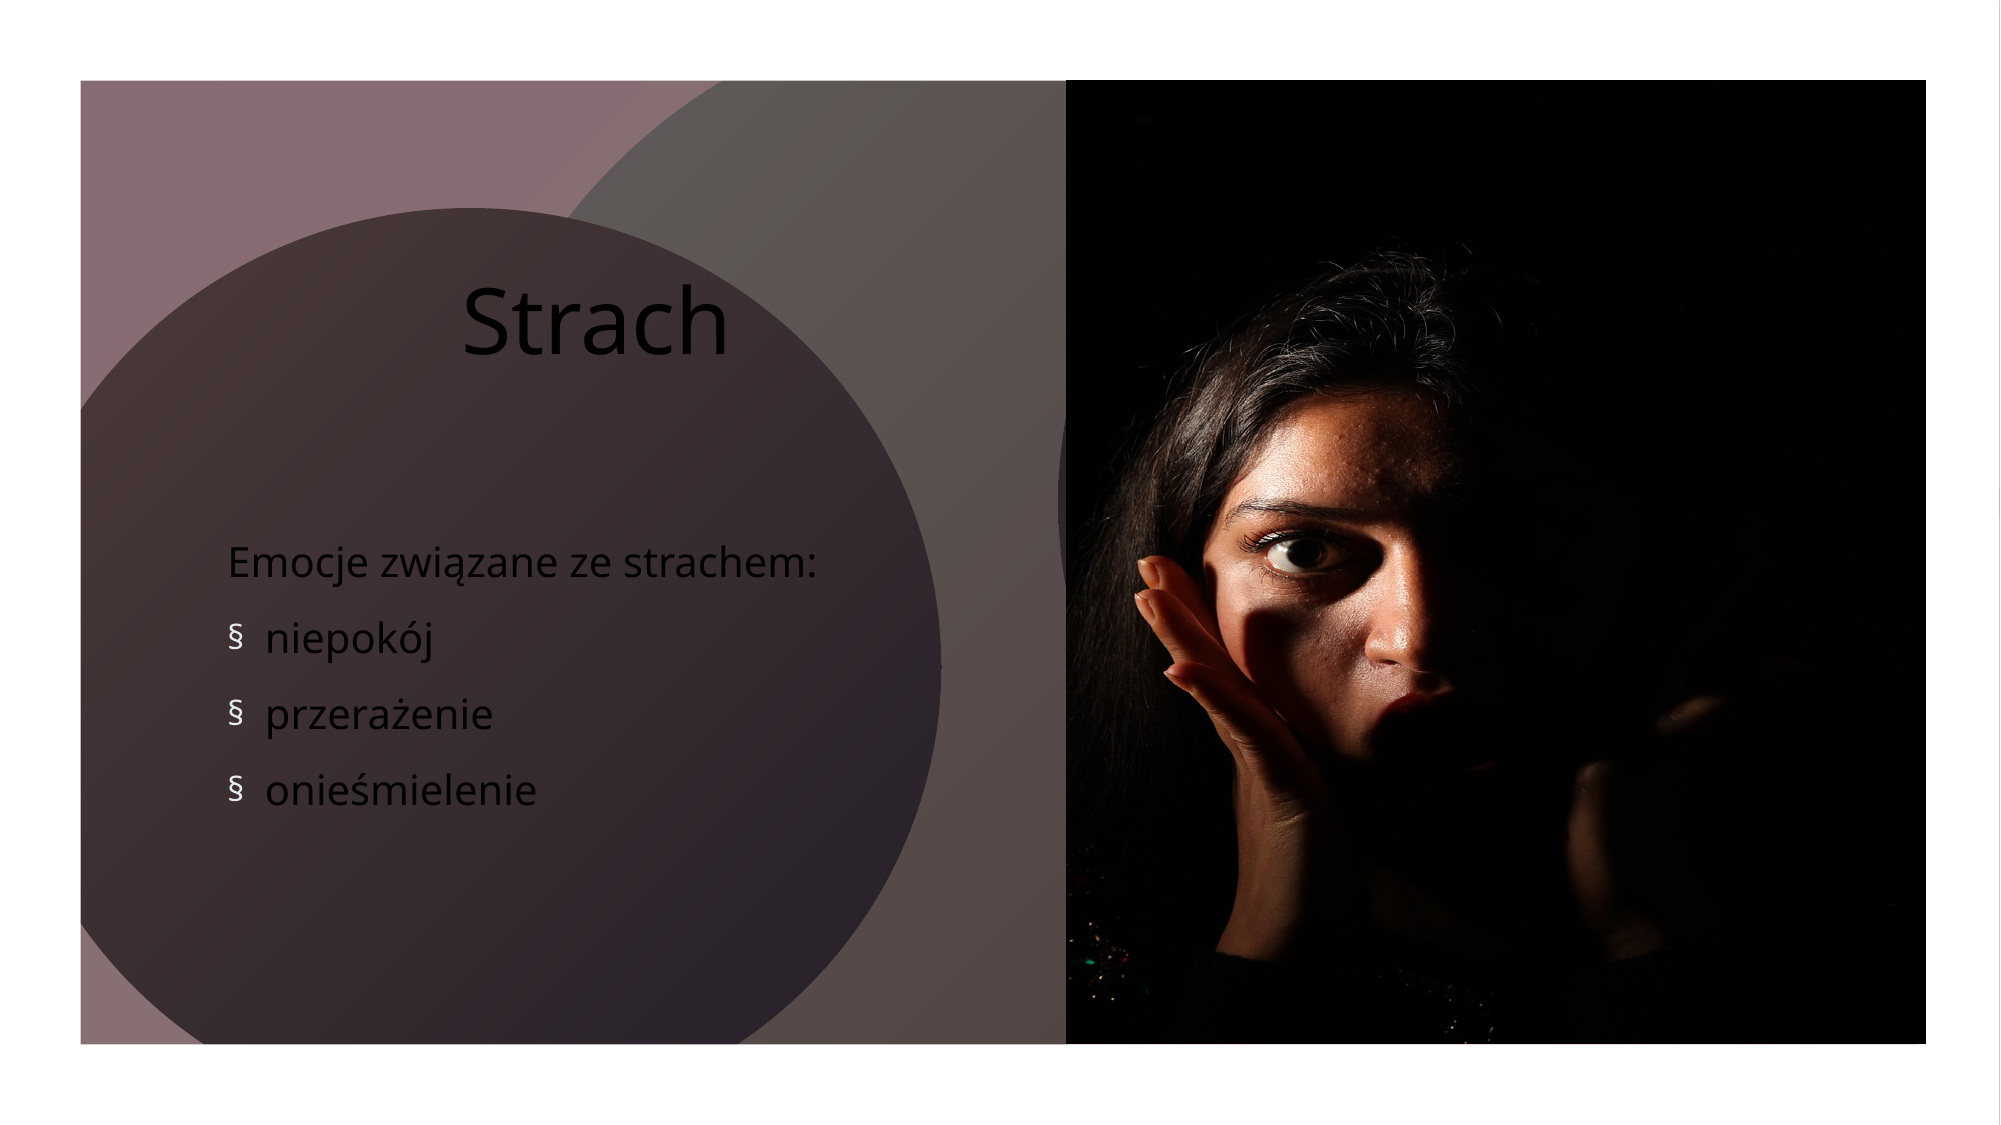

# Strach
Emocje związane ze strachem:
niepokój
przerażenie
onieśmielenie